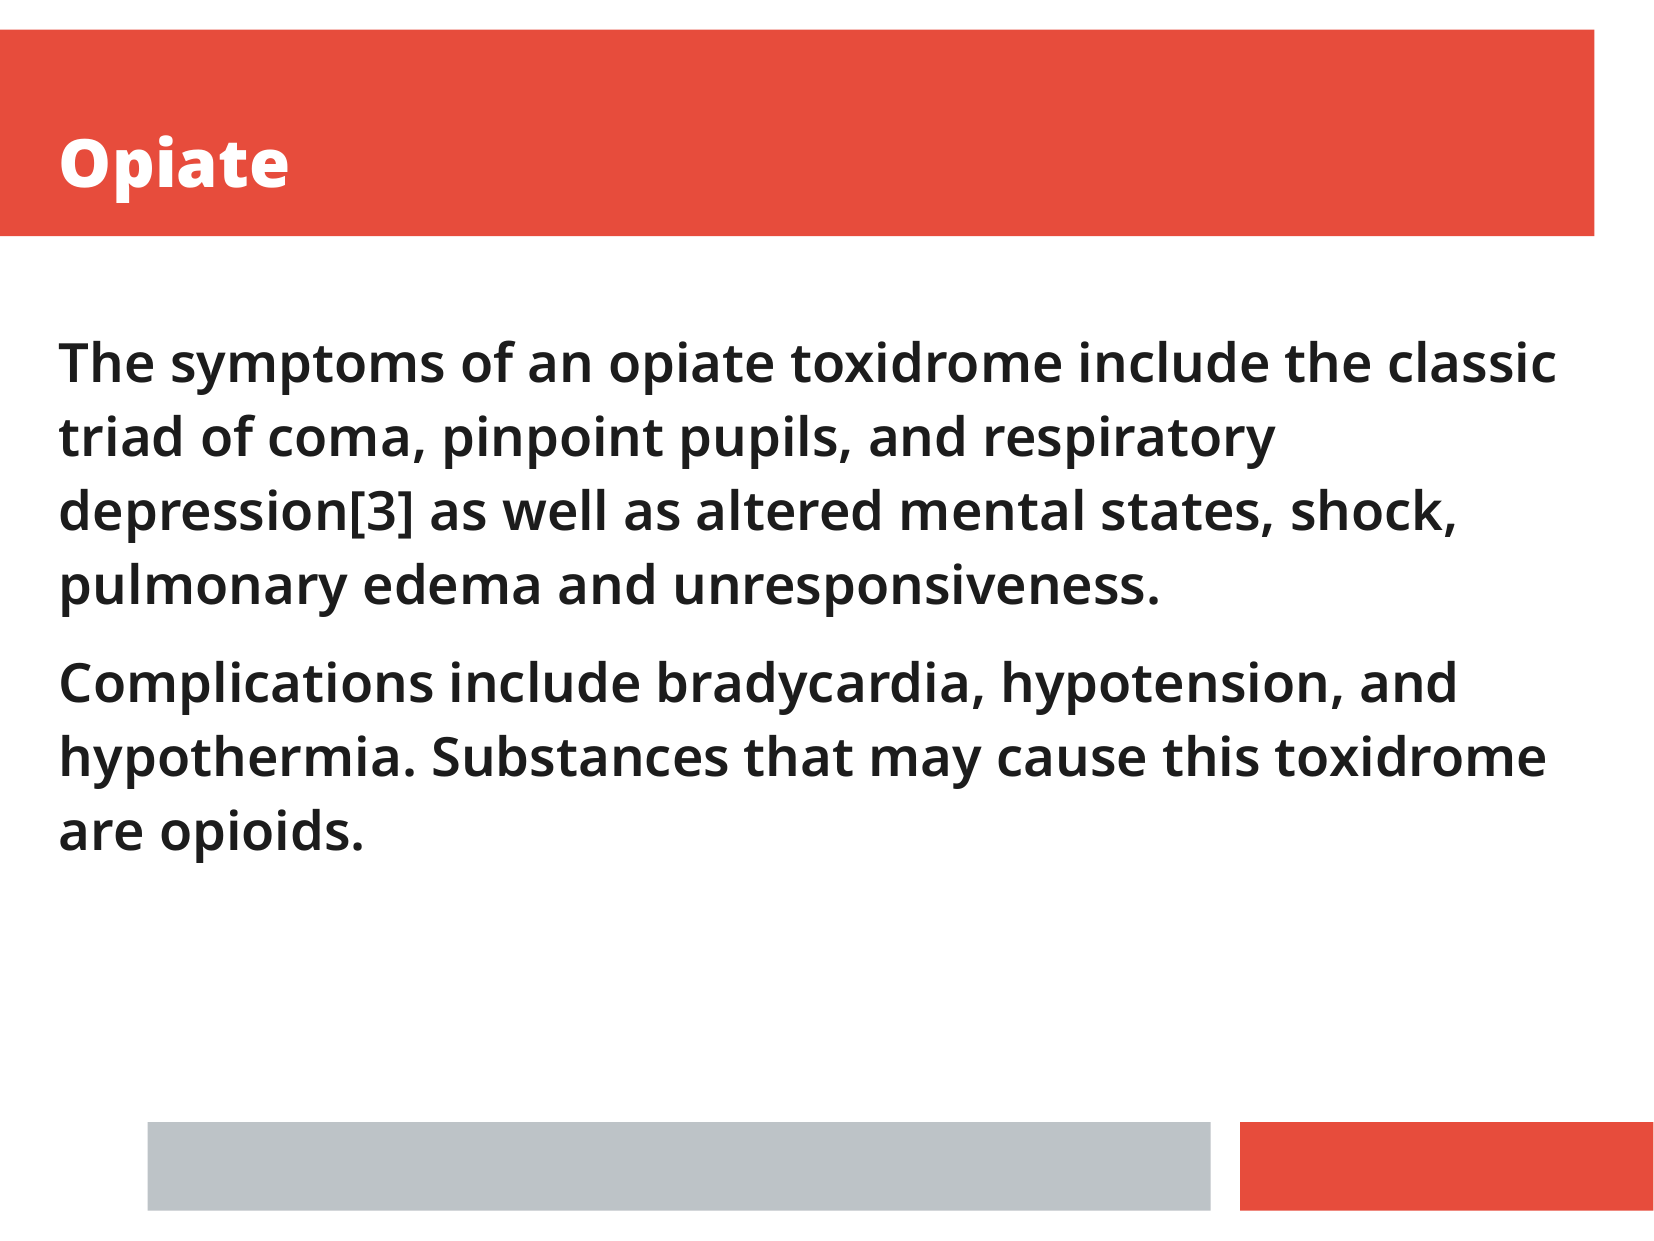

# Opiate
The symptoms of an opiate toxidrome include the classic triad of coma, pinpoint pupils, and respiratory depression[3] as well as altered mental states, shock, pulmonary edema and unresponsiveness.
Complications include bradycardia, hypotension, and hypothermia. Substances that may cause this toxidrome are opioids.